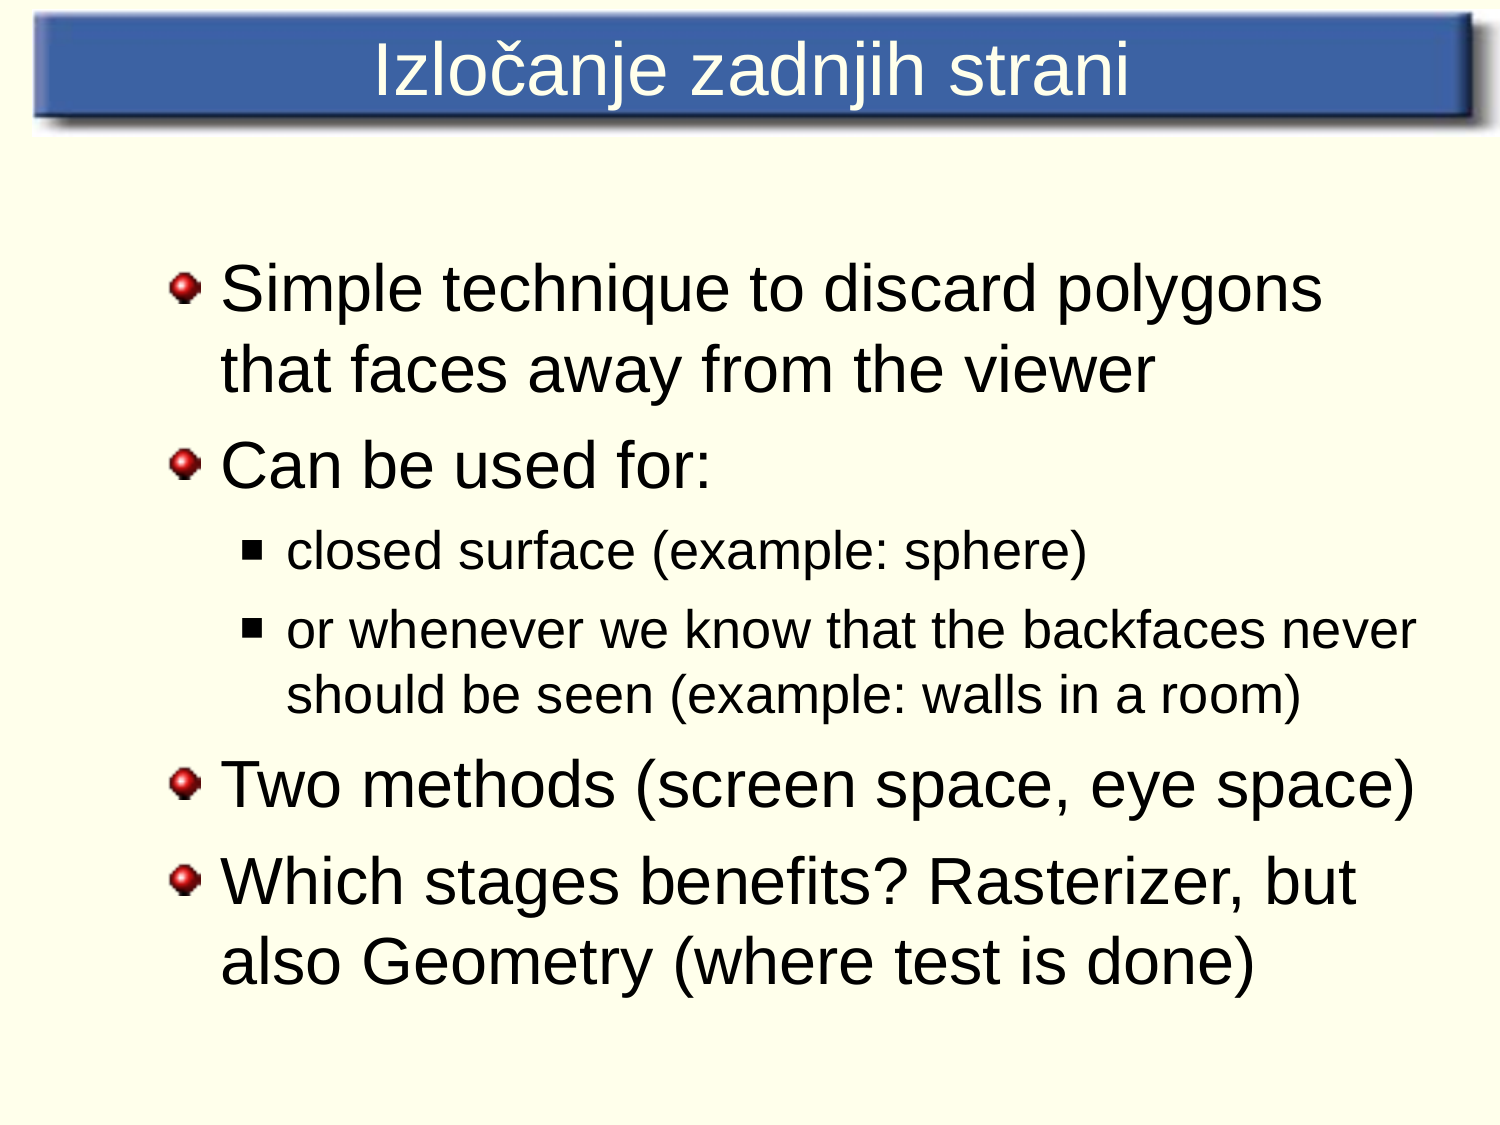

# Izločanje zadnjih strani
Simple technique to discard polygons that faces away from the viewer
Can be used for:
closed surface (example: sphere)
or whenever we know that the backfaces never should be seen (example: walls in a room)
Two methods (screen space, eye space)
Which stages benefits? Rasterizer, but also Geometry (where test is done)